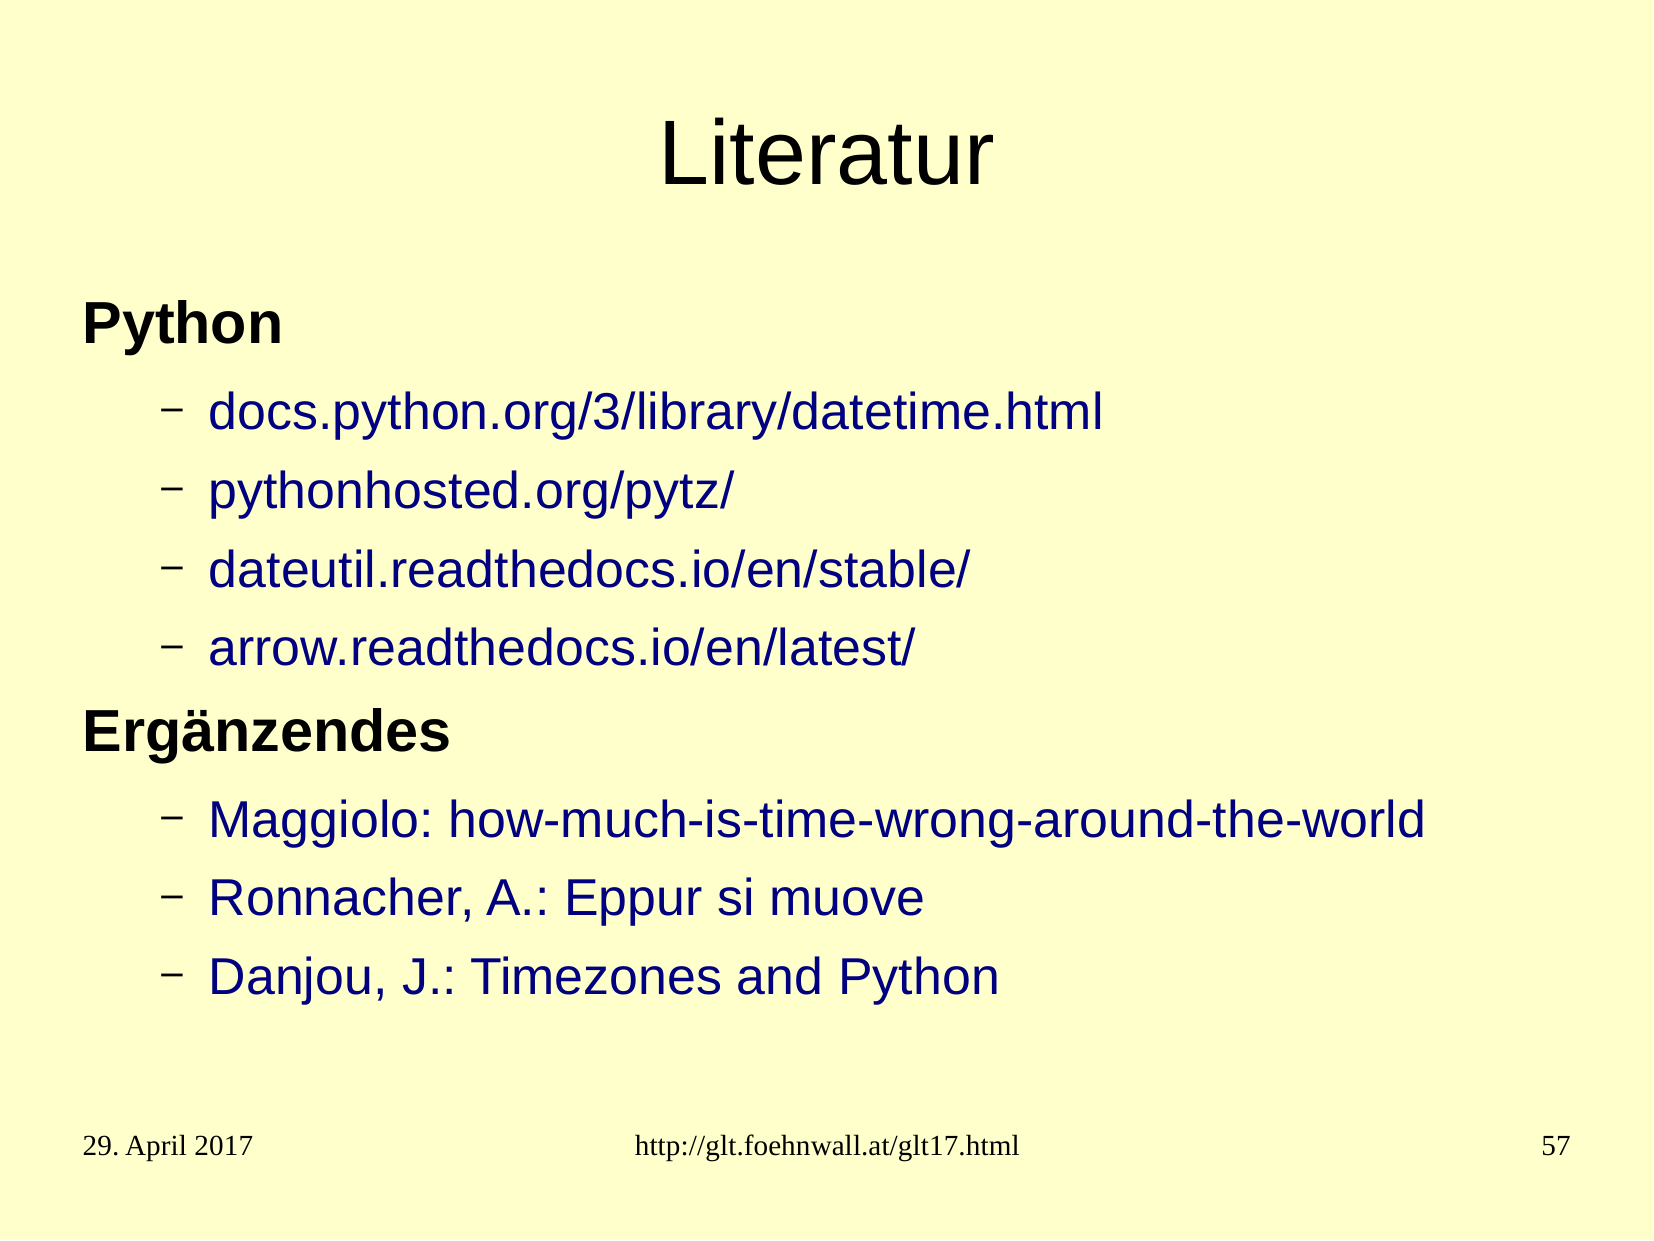

# Literatur
Python
docs.python.org/3/library/datetime.html
pythonhosted.org/pytz/
dateutil.readthedocs.io/en/stable/
arrow.readthedocs.io/en/latest/
Ergänzendes
Maggiolo: how-much-is-time-wrong-around-the-world
Ronnacher, A.: Eppur si muove
Danjou, J.: Timezones and Python
29. April 2017
http://glt.foehnwall.at/glt17.html
57